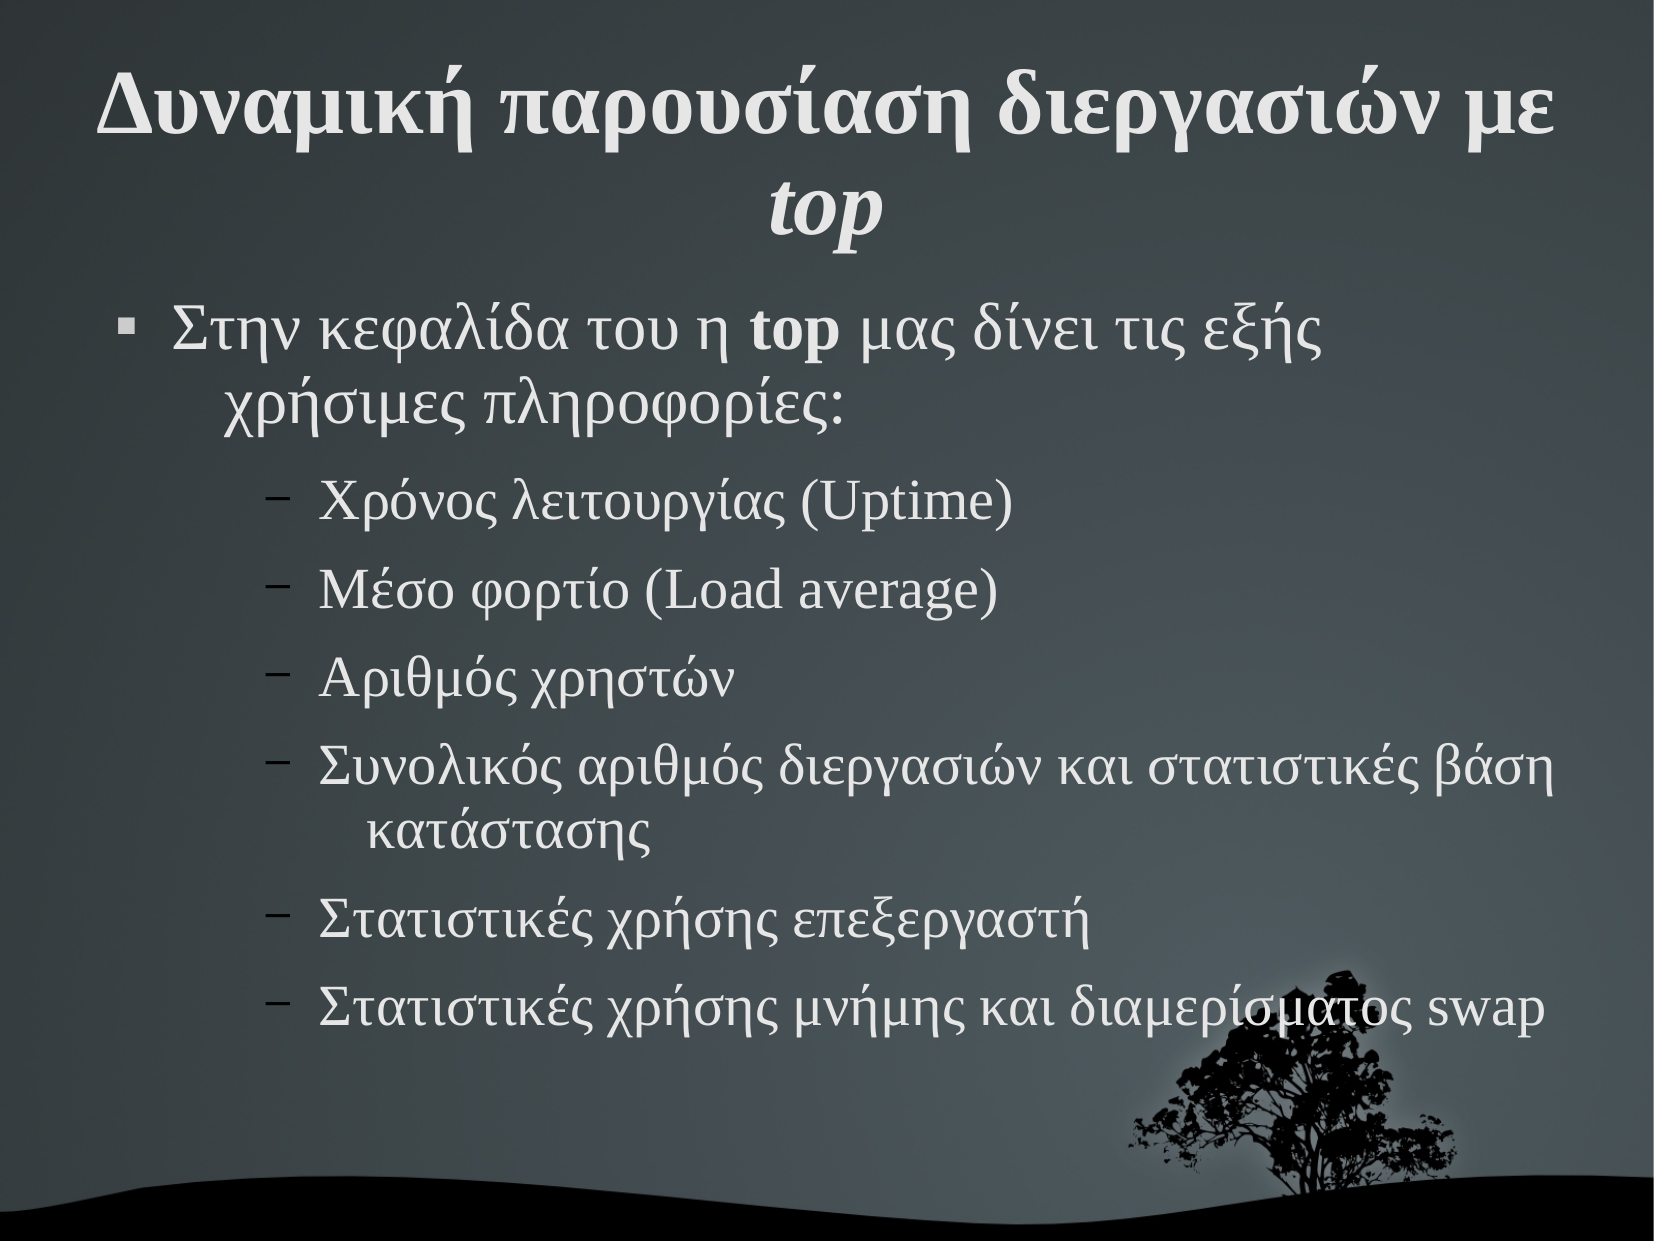

Δυναμική παρουσίαση διεργασιών με top
# Στην κεφαλίδα του η top μας δίνει τις εξής χρήσιμες πληροφορίες:
Χρόνος λειτουργίας (Uptime)
Μέσο φορτίο (Load average)
Αριθμός χρηστών
Συνολικός αριθμός διεργασιών και στατιστικές βάση κατάστασης
Στατιστικές χρήσης επεξεργαστή
Στατιστικές χρήσης μνήμης και διαμερίσματος swap